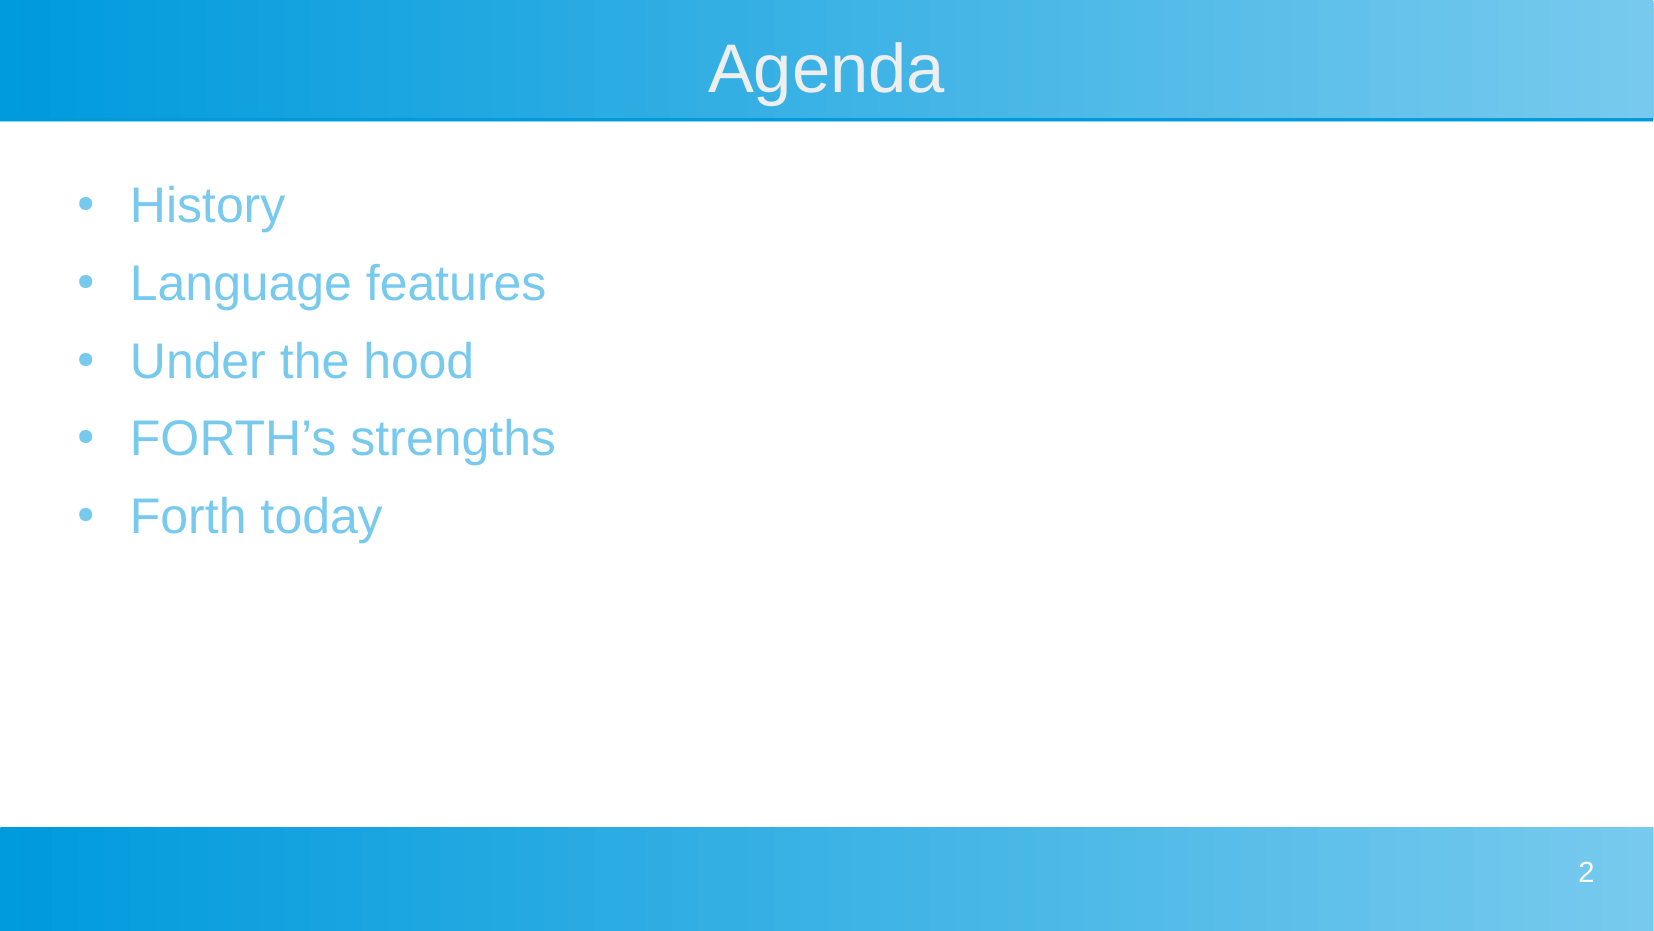

# Agenda
History
Language features
Under the hood
FORTH’s strengths
Forth today
2